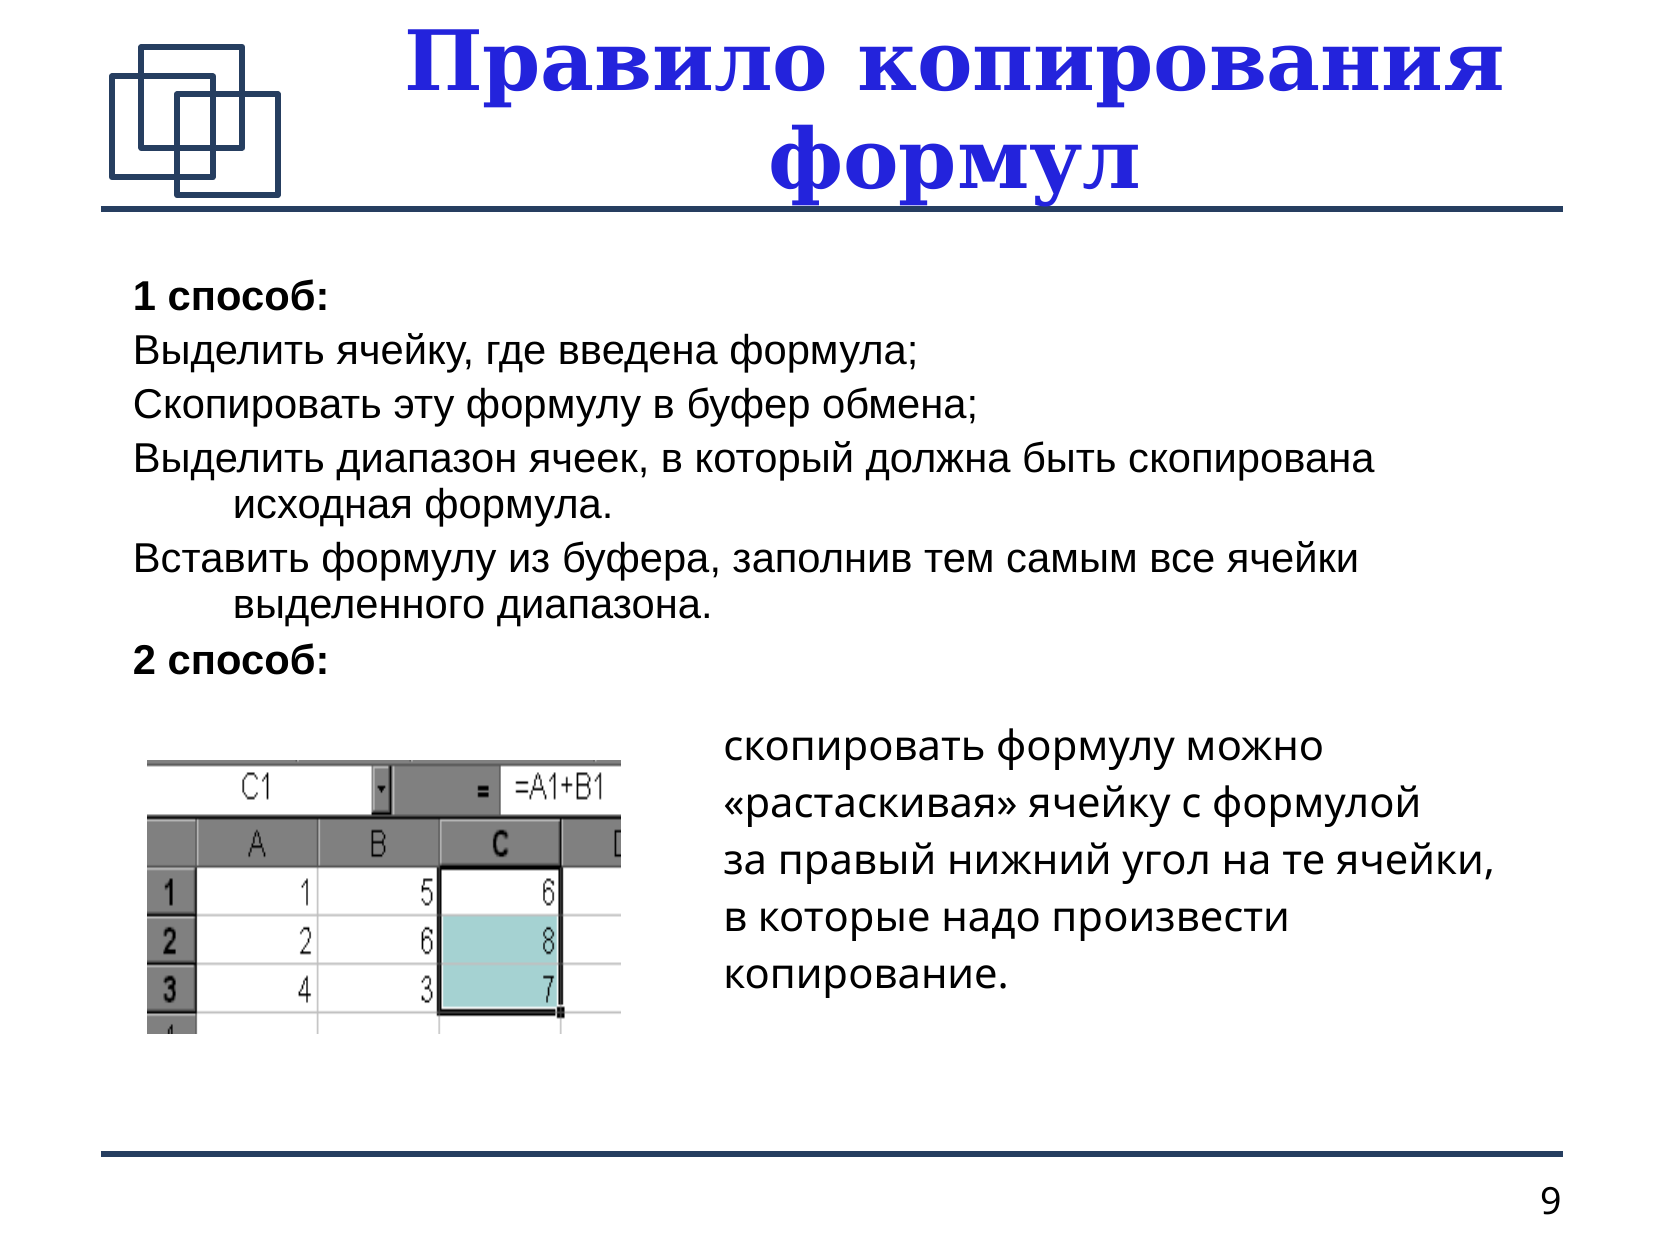

Правило копирования формул
1 способ:
Выделить ячейку, где введена формула;
Скопировать эту формулу в буфер обмена;
Выделить диапазон ячеек, в который должна быть скопирована исходная формула.
Вставить формулу из буфера, заполнив тем самым все ячейки выделенного диапазона.
2 способ:
скопировать формулу можно
«растаскивая» ячейку с формулой
за правый нижний угол на те ячейки,
в которые надо произвести копирование.